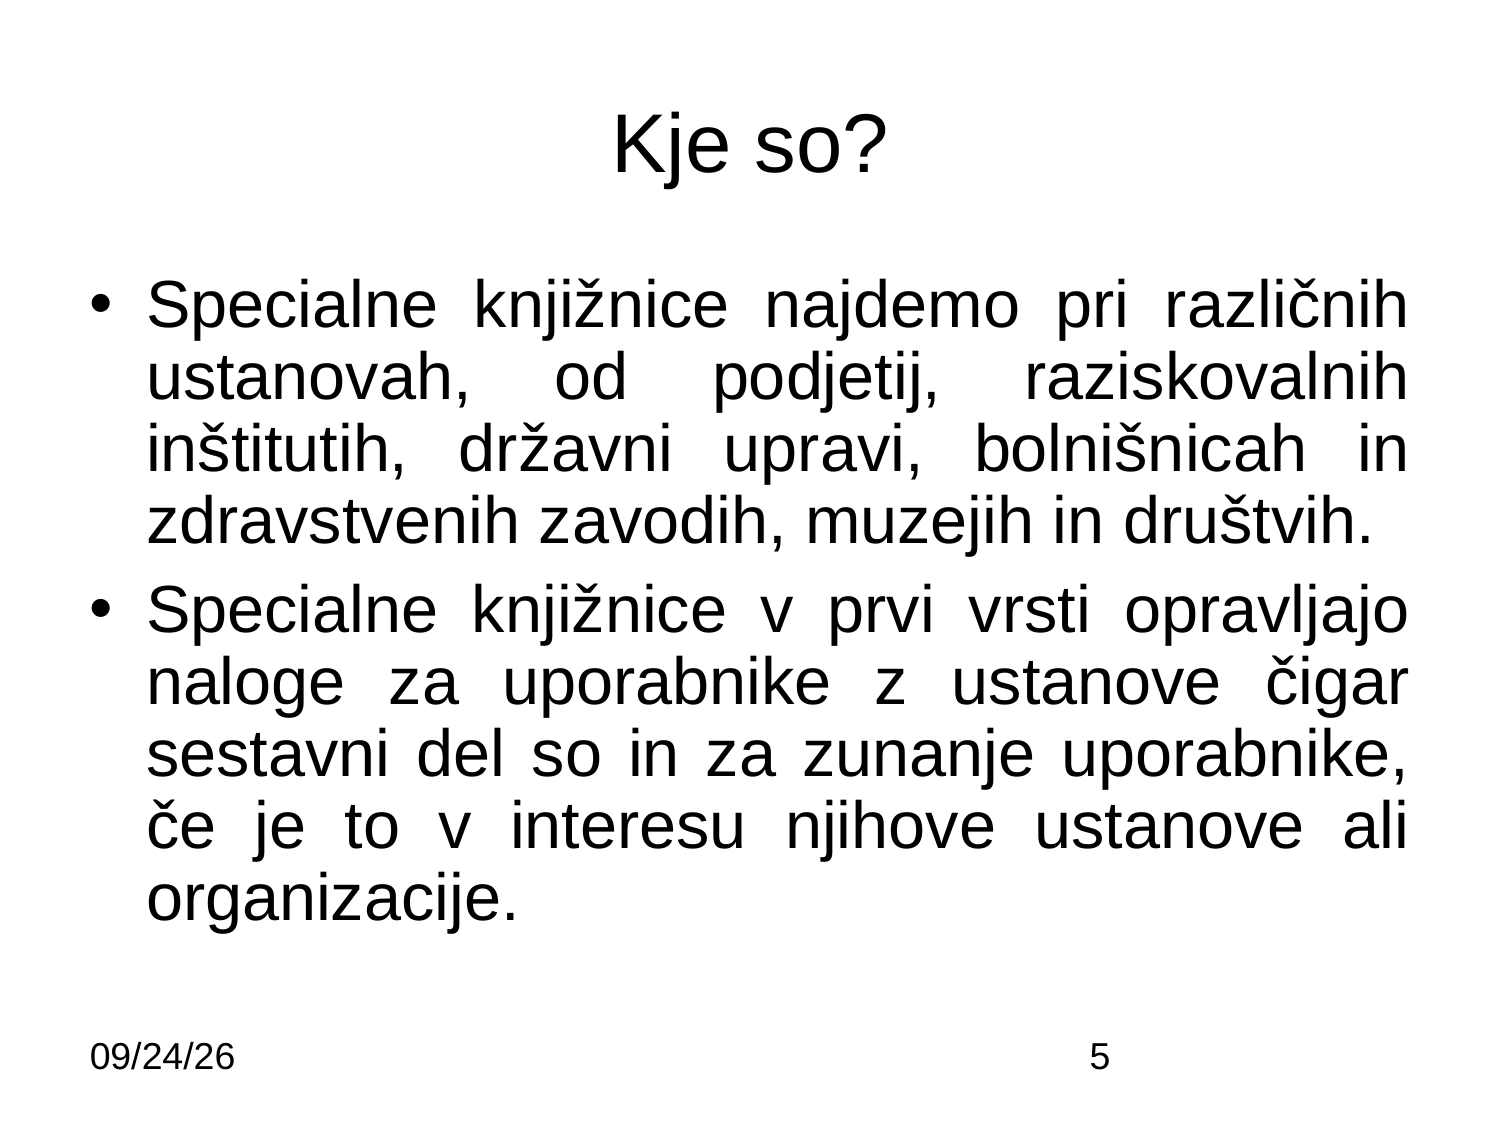

# Kje so?
Specialne knjižnice najdemo pri različnih ustanovah, od podjetij, raziskovalnih inštitutih, državni upravi, bolnišnicah in zdravstvenih zavodih, muzejih in društvih.
Specialne knjižnice v prvi vrsti opravljajo naloge za uporabnike z ustanove čigar sestavni del so in za zunanje uporabnike, če je to v interesu njihove ustanove ali organizacije.
5